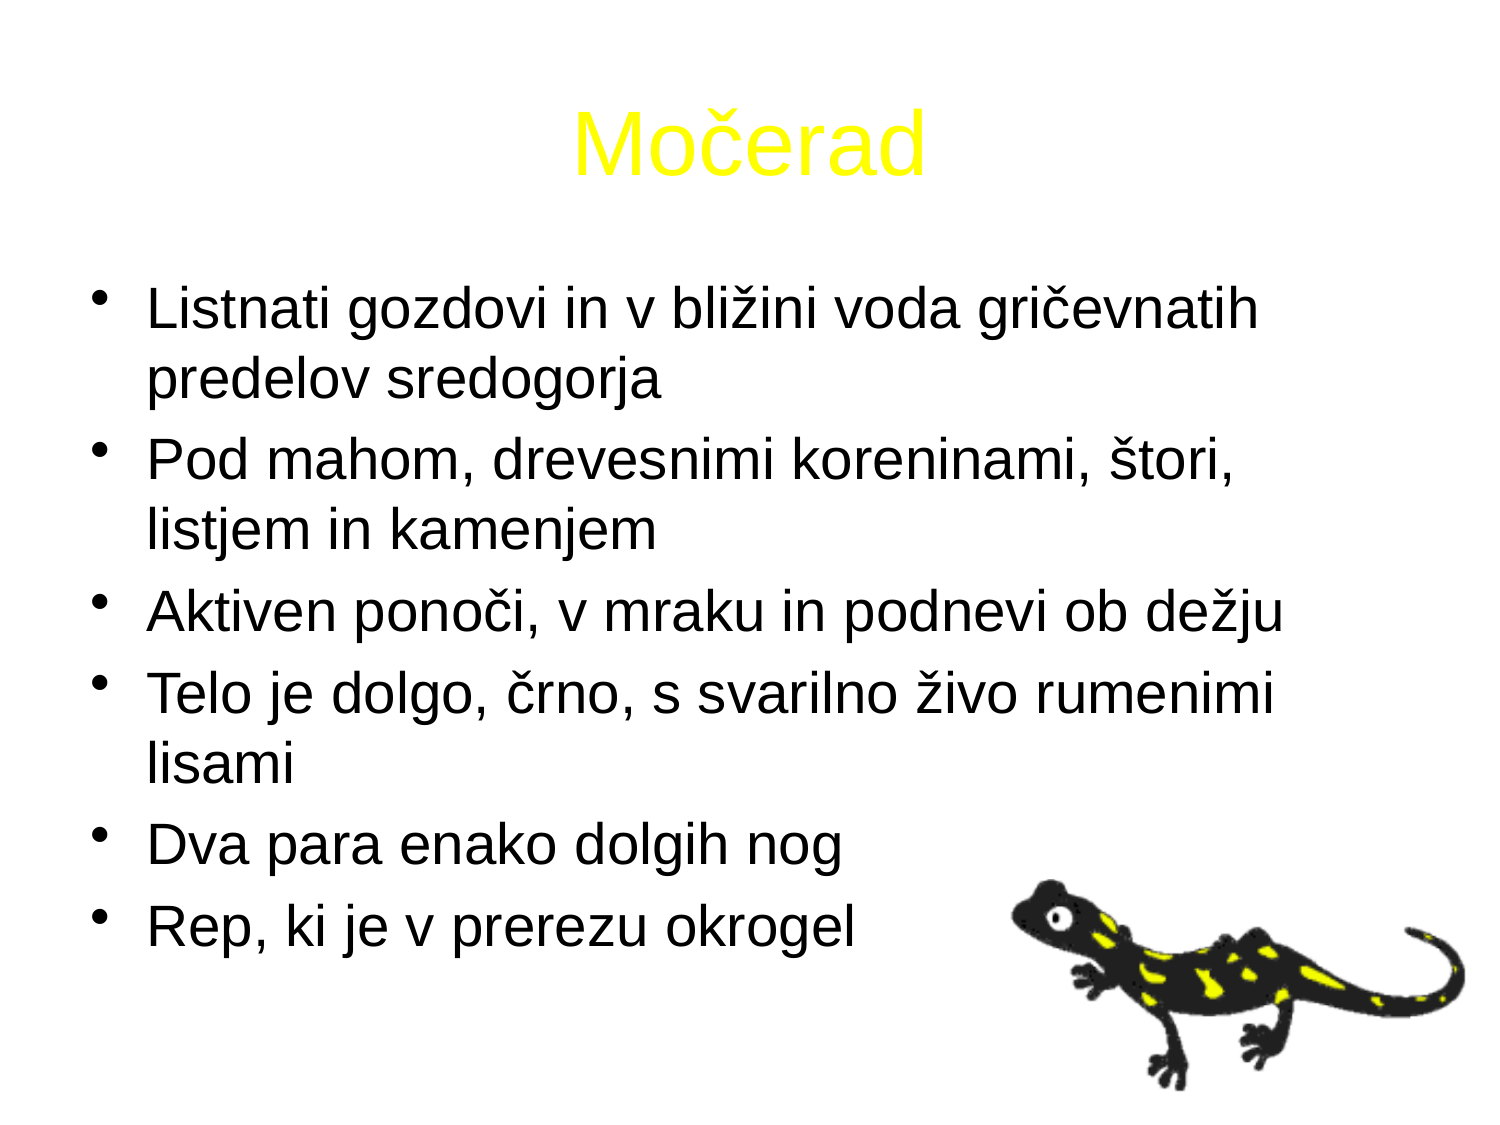

# Močerad
Listnati gozdovi in v bližini voda gričevnatih predelov sredogorja
Pod mahom, drevesnimi koreninami, štori, listjem in kamenjem
Aktiven ponoči, v mraku in podnevi ob dežju
Telo je dolgo, črno, s svarilno živo rumenimi lisami
Dva para enako dolgih nog
Rep, ki je v prerezu okrogel